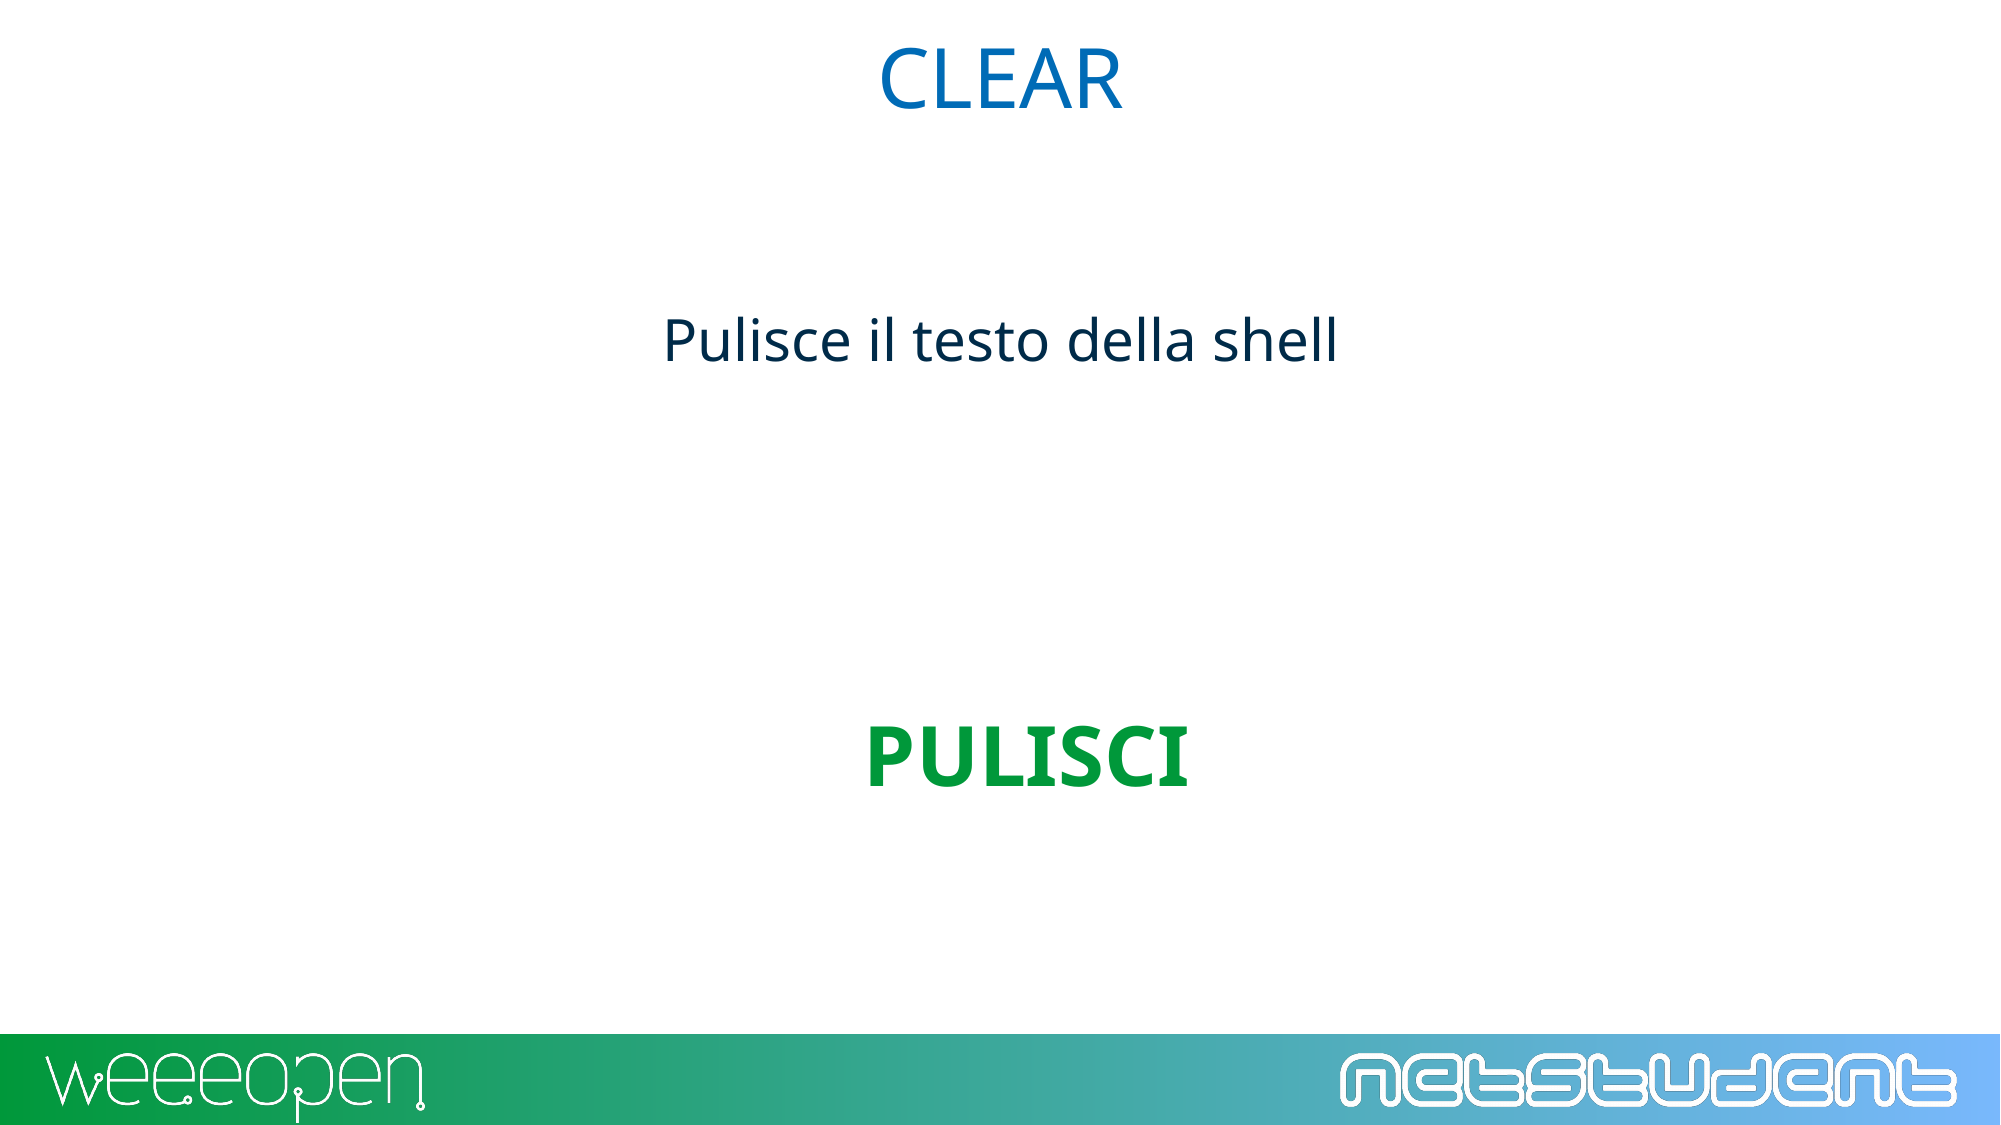

# CLEAR
Pulisce il testo della shell
PULISCI